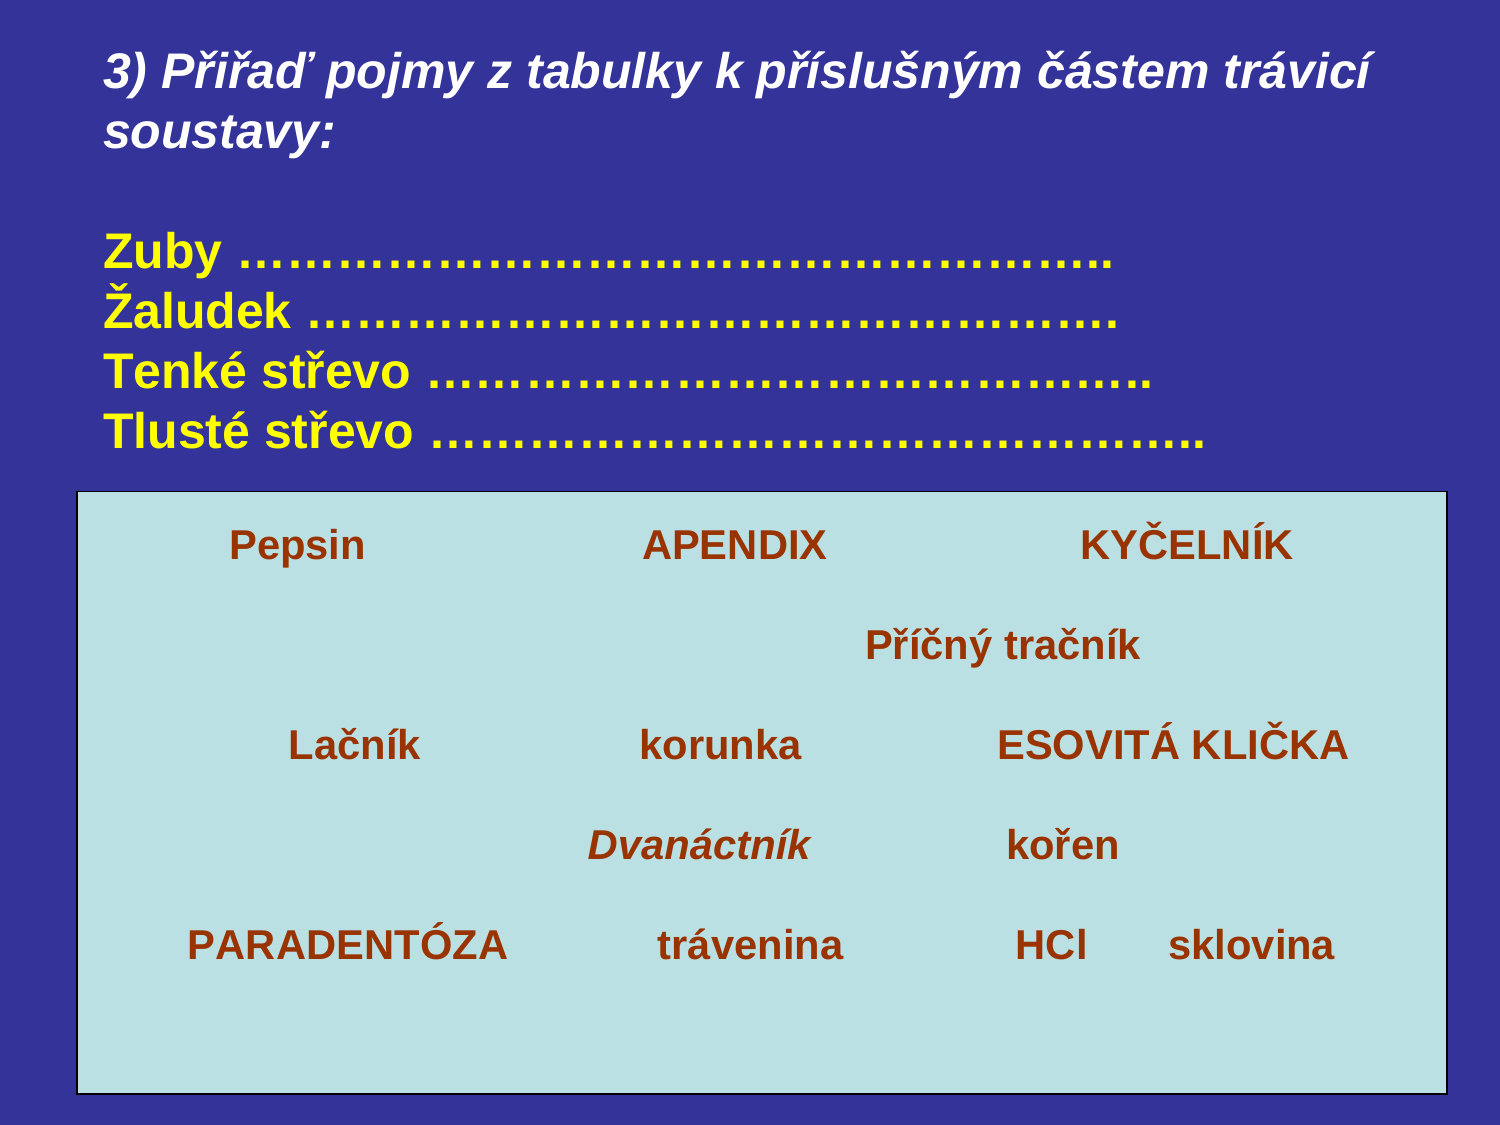

3) Přiřaď pojmy z tabulky k příslušným částem trávicí soustavy:
Zuby ……………………………………………..
Žaludek ………………………………………….
Tenké střevo ……………………………………..
Tlusté střevo ………………………………………..
Pepsin APENDIX KYČELNÍK
 Příčný tračník
 Lačník korunka ESOVITÁ KLIČKA
 Dvanáctník kořen
PARADENTÓZA trávenina HCl sklovina